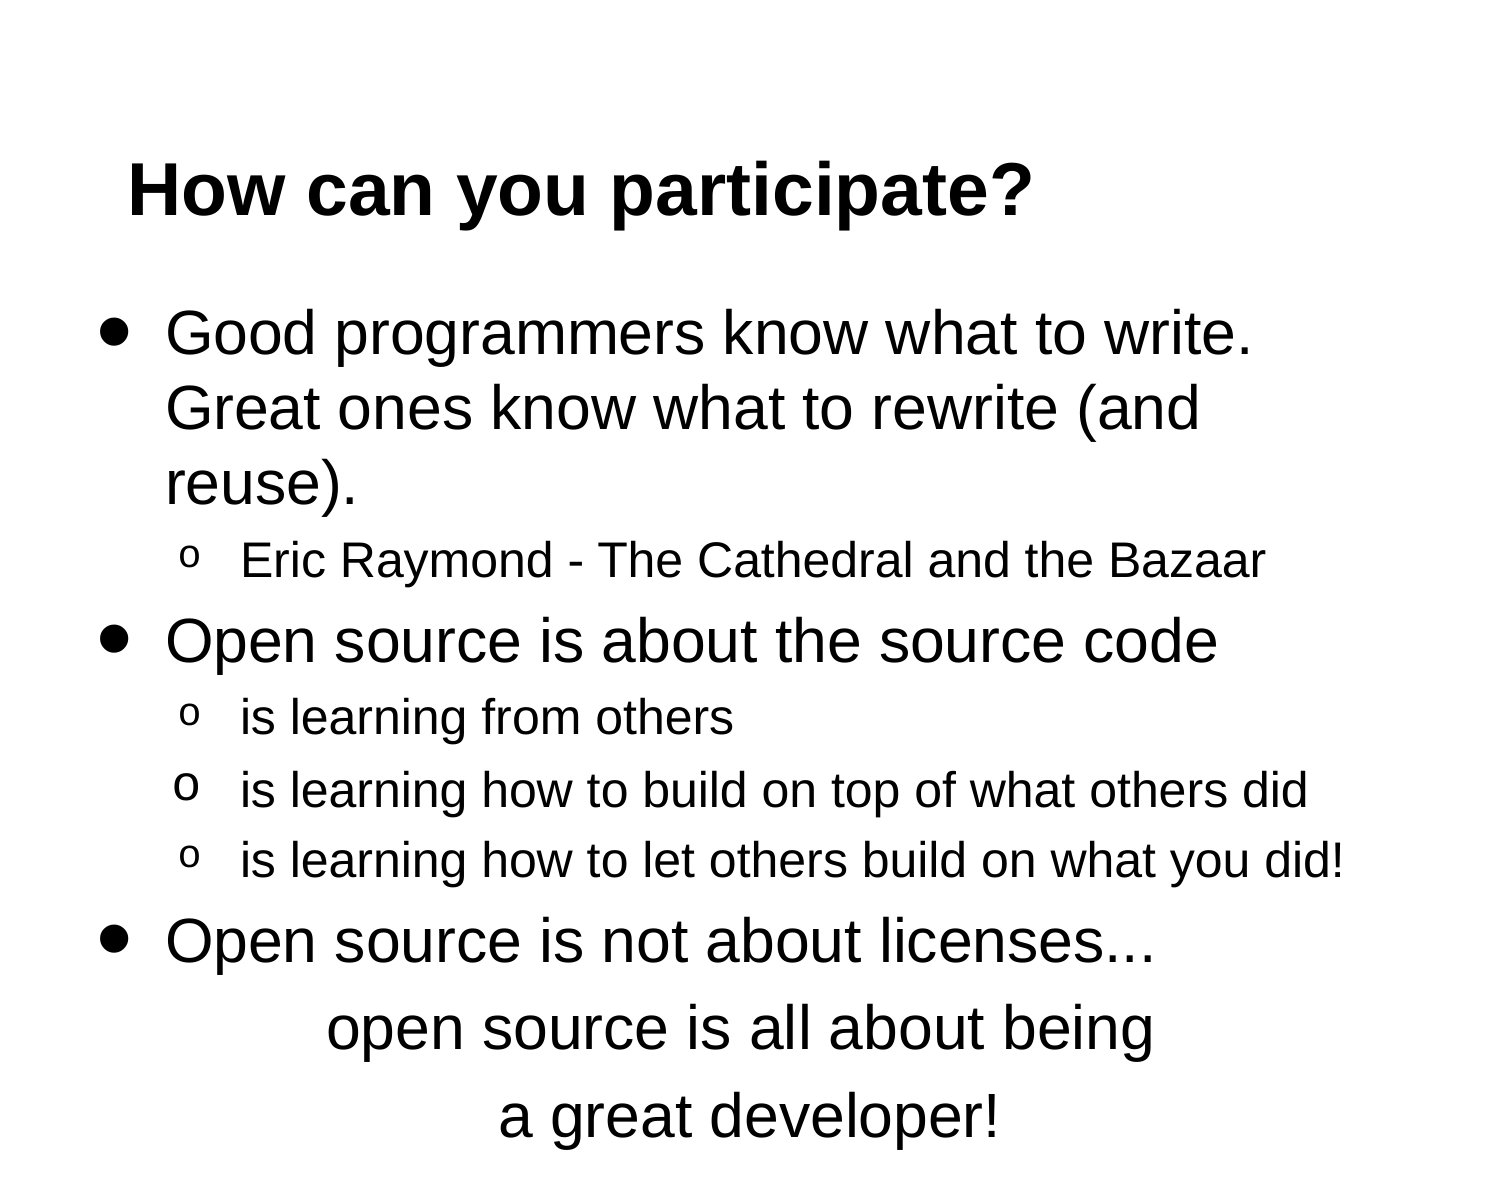

# How can you participate?
Good programmers know what to write. Great ones know what to rewrite (and reuse).
Eric Raymond - The Cathedral and the Bazaar
Open source is about the source code
is learning from others
is learning how to build on top of what others did
is learning how to let others build on what you did!
Open source is not about licenses...
open source is all about being
a great developer!